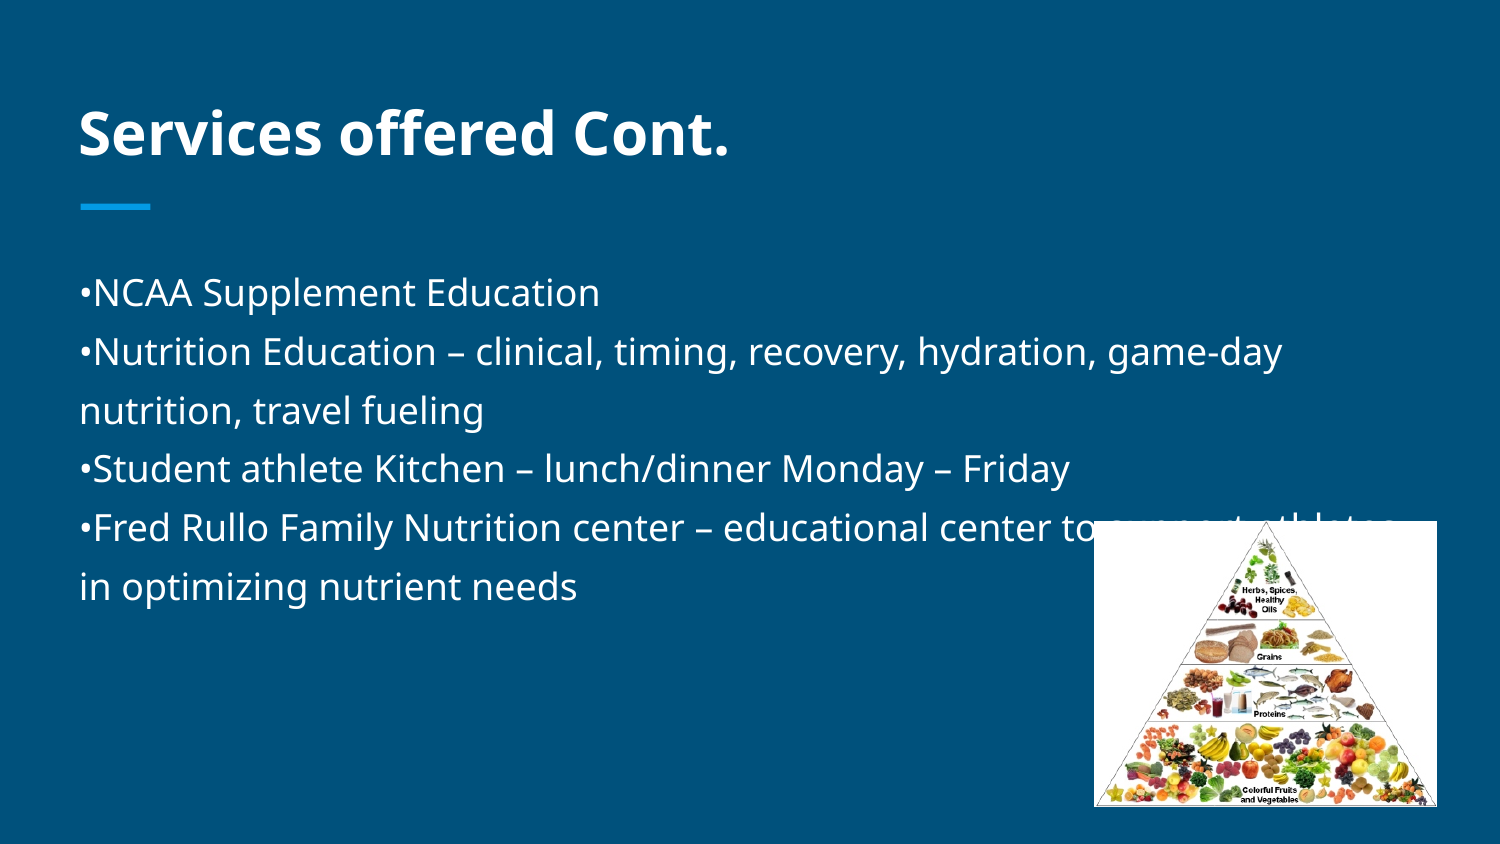

# Services offered Cont.
•NCAA Supplement Education
•Nutrition Education – clinical, timing, recovery, hydration, game-day nutrition, travel fueling
•Student athlete Kitchen – lunch/dinner Monday – Friday
•Fred Rullo Family Nutrition center – educational center to support athletes in optimizing nutrient needs